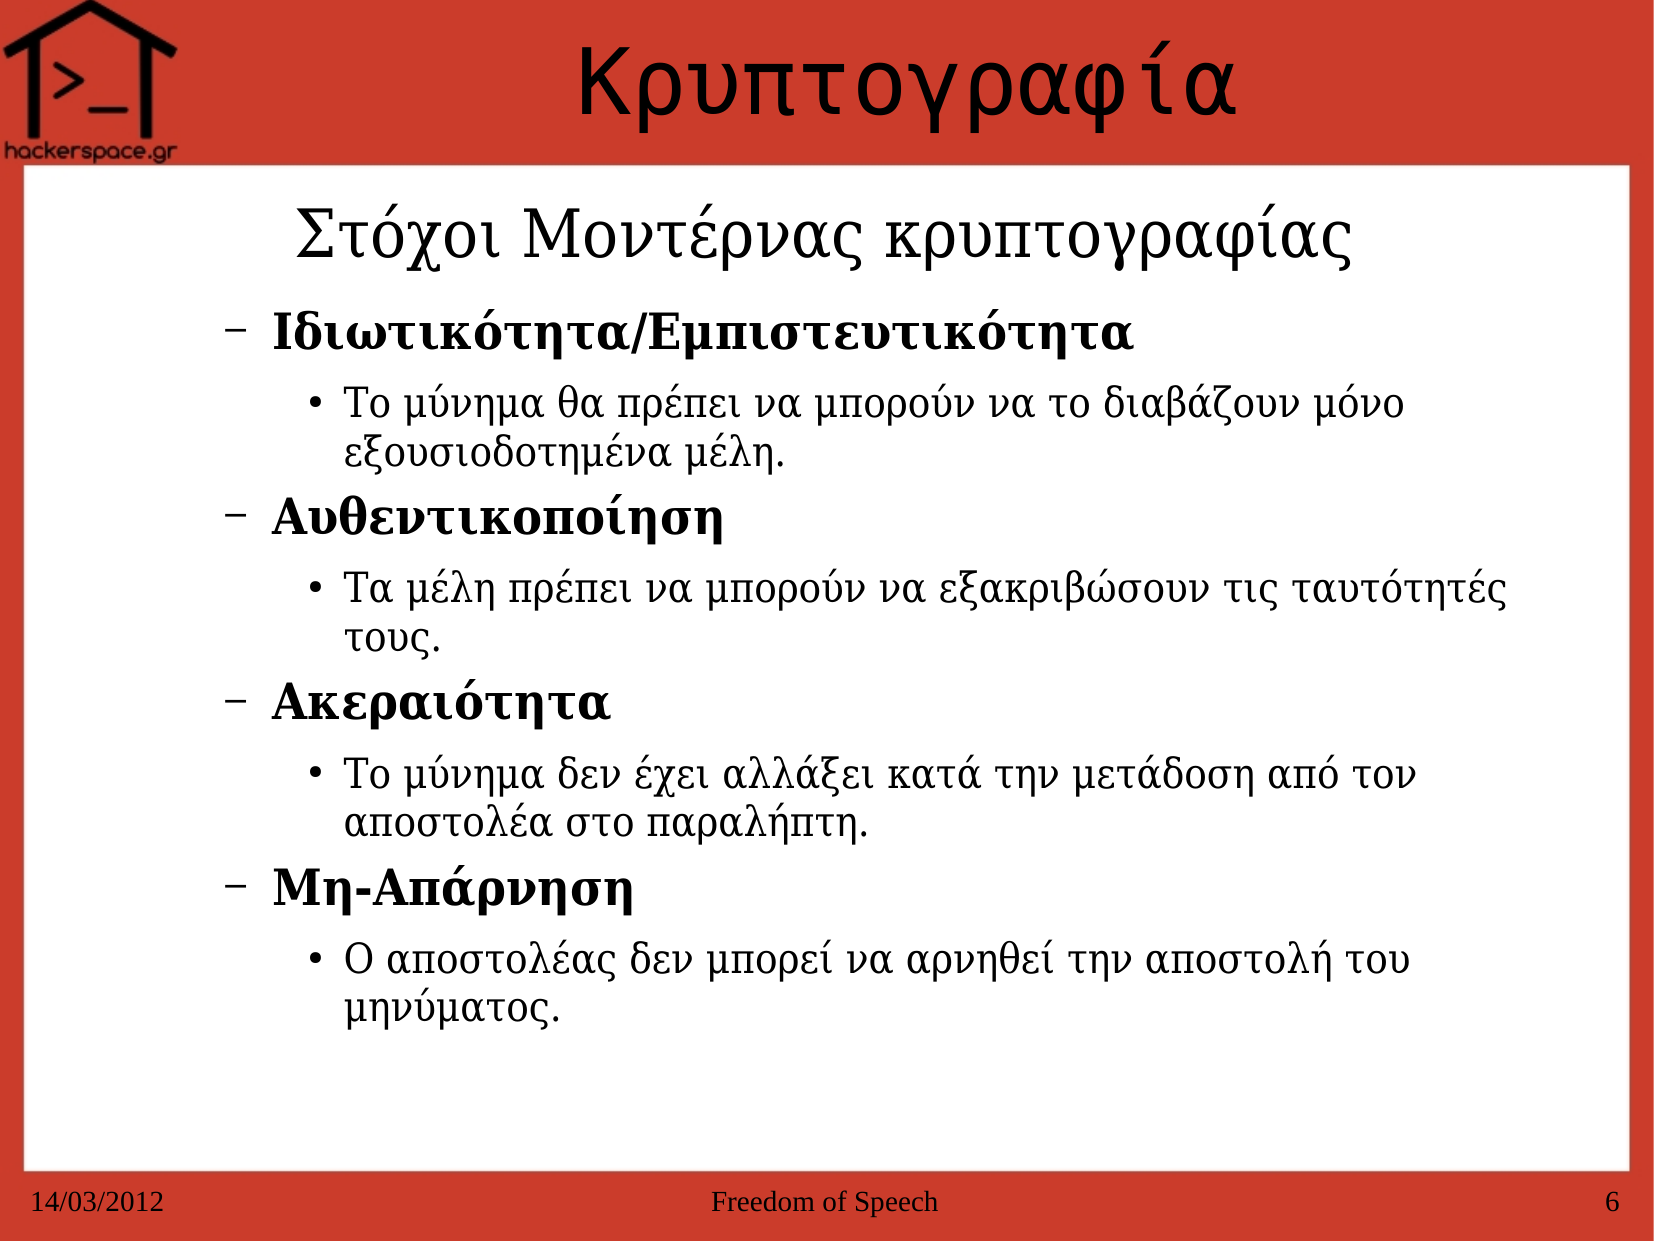

# Κρυπτογραφία
Στόχοι Μοντέρνας κρυπτογραφίας
Ιδιωτικότητα/Εμπιστευτικότητα
Το μύνημα θα πρέπει να μπορούν να το διαβάζουν μόνο εξουσιοδοτημένα μέλη.
Αυθεντικοποίηση
Τα μέλη πρέπει να μπορούν να εξακριβώσουν τις ταυτότητές τους.
Ακεραιότητα
Το μύνημα δεν έχει αλλάξει κατά την μετάδοση από τον αποστολέα στο παραλήπτη.
Μη-Απάρνηση
Ο αποστολέας δεν μπορεί να αρνηθεί την αποστολή του μηνύματος.
14/03/2012
Freedom of Speech
6